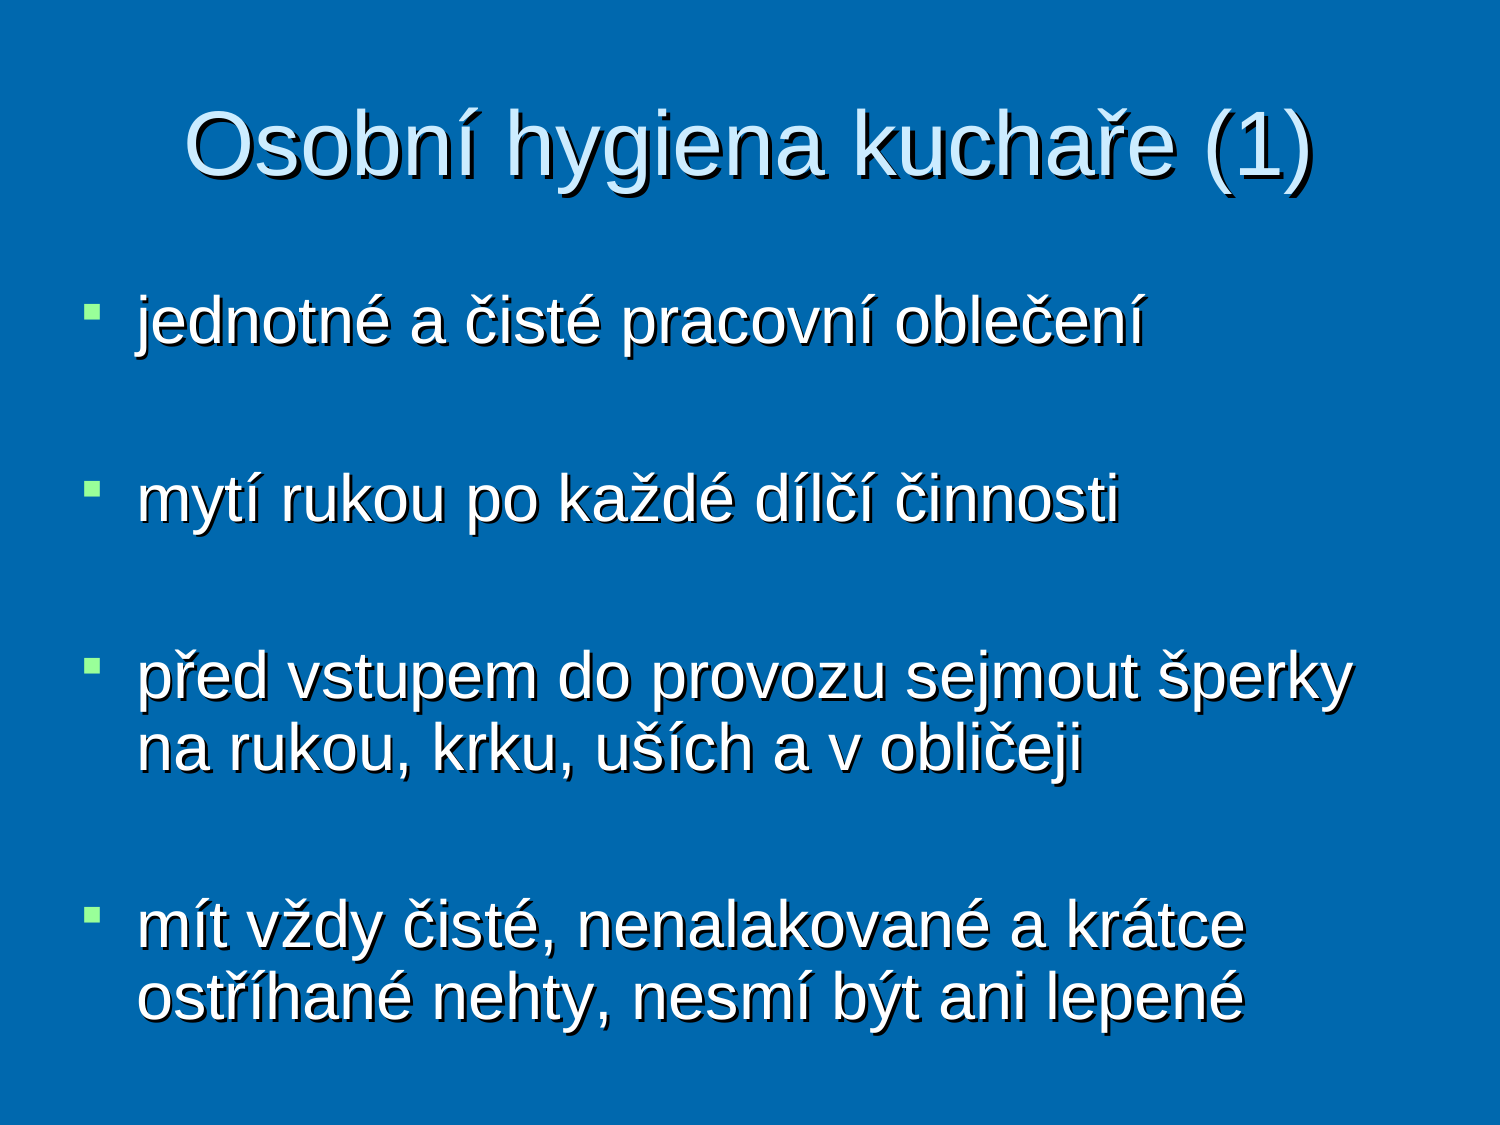

# Osobní hygiena kuchaře (1)
jednotné a čisté pracovní oblečení
mytí rukou po každé dílčí činnosti
před vstupem do provozu sejmout šperky na rukou, krku, uších a v obličeji
mít vždy čisté, nenalakované a krátce ostříhané nehty, nesmí být ani lepené